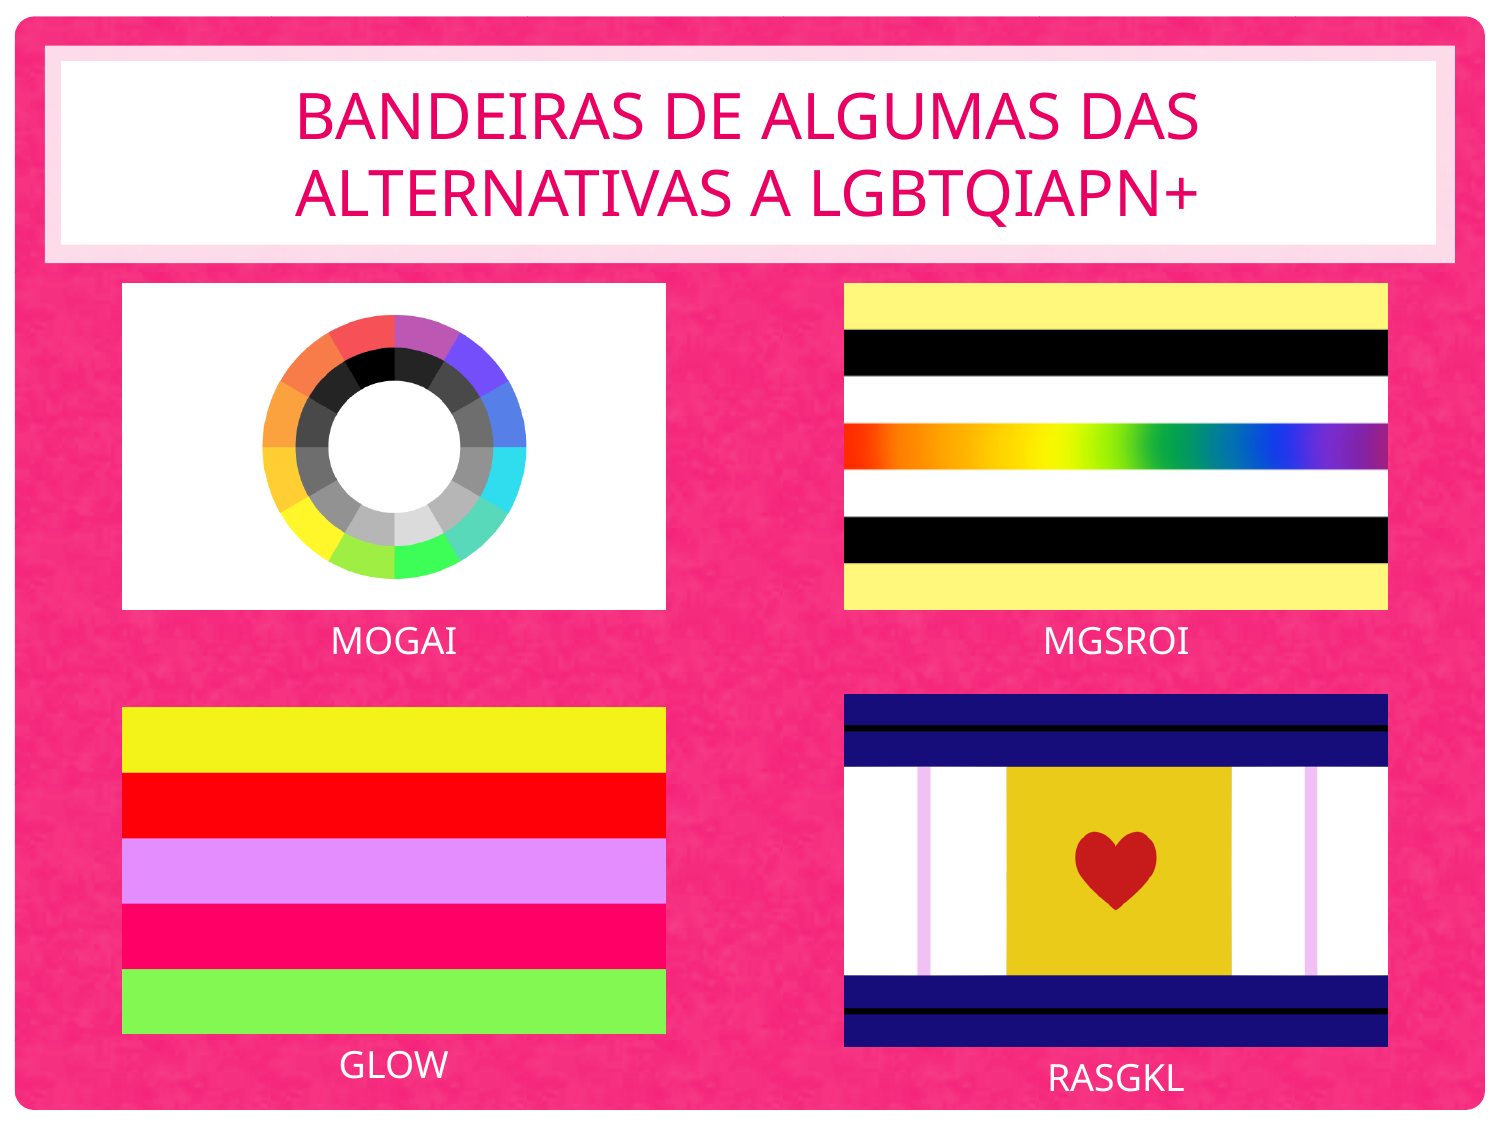

# Bandeiras de algumas das alternativas a LGBTQIAPN+
MOGAI
MGSROI
GLOW
RASGKL